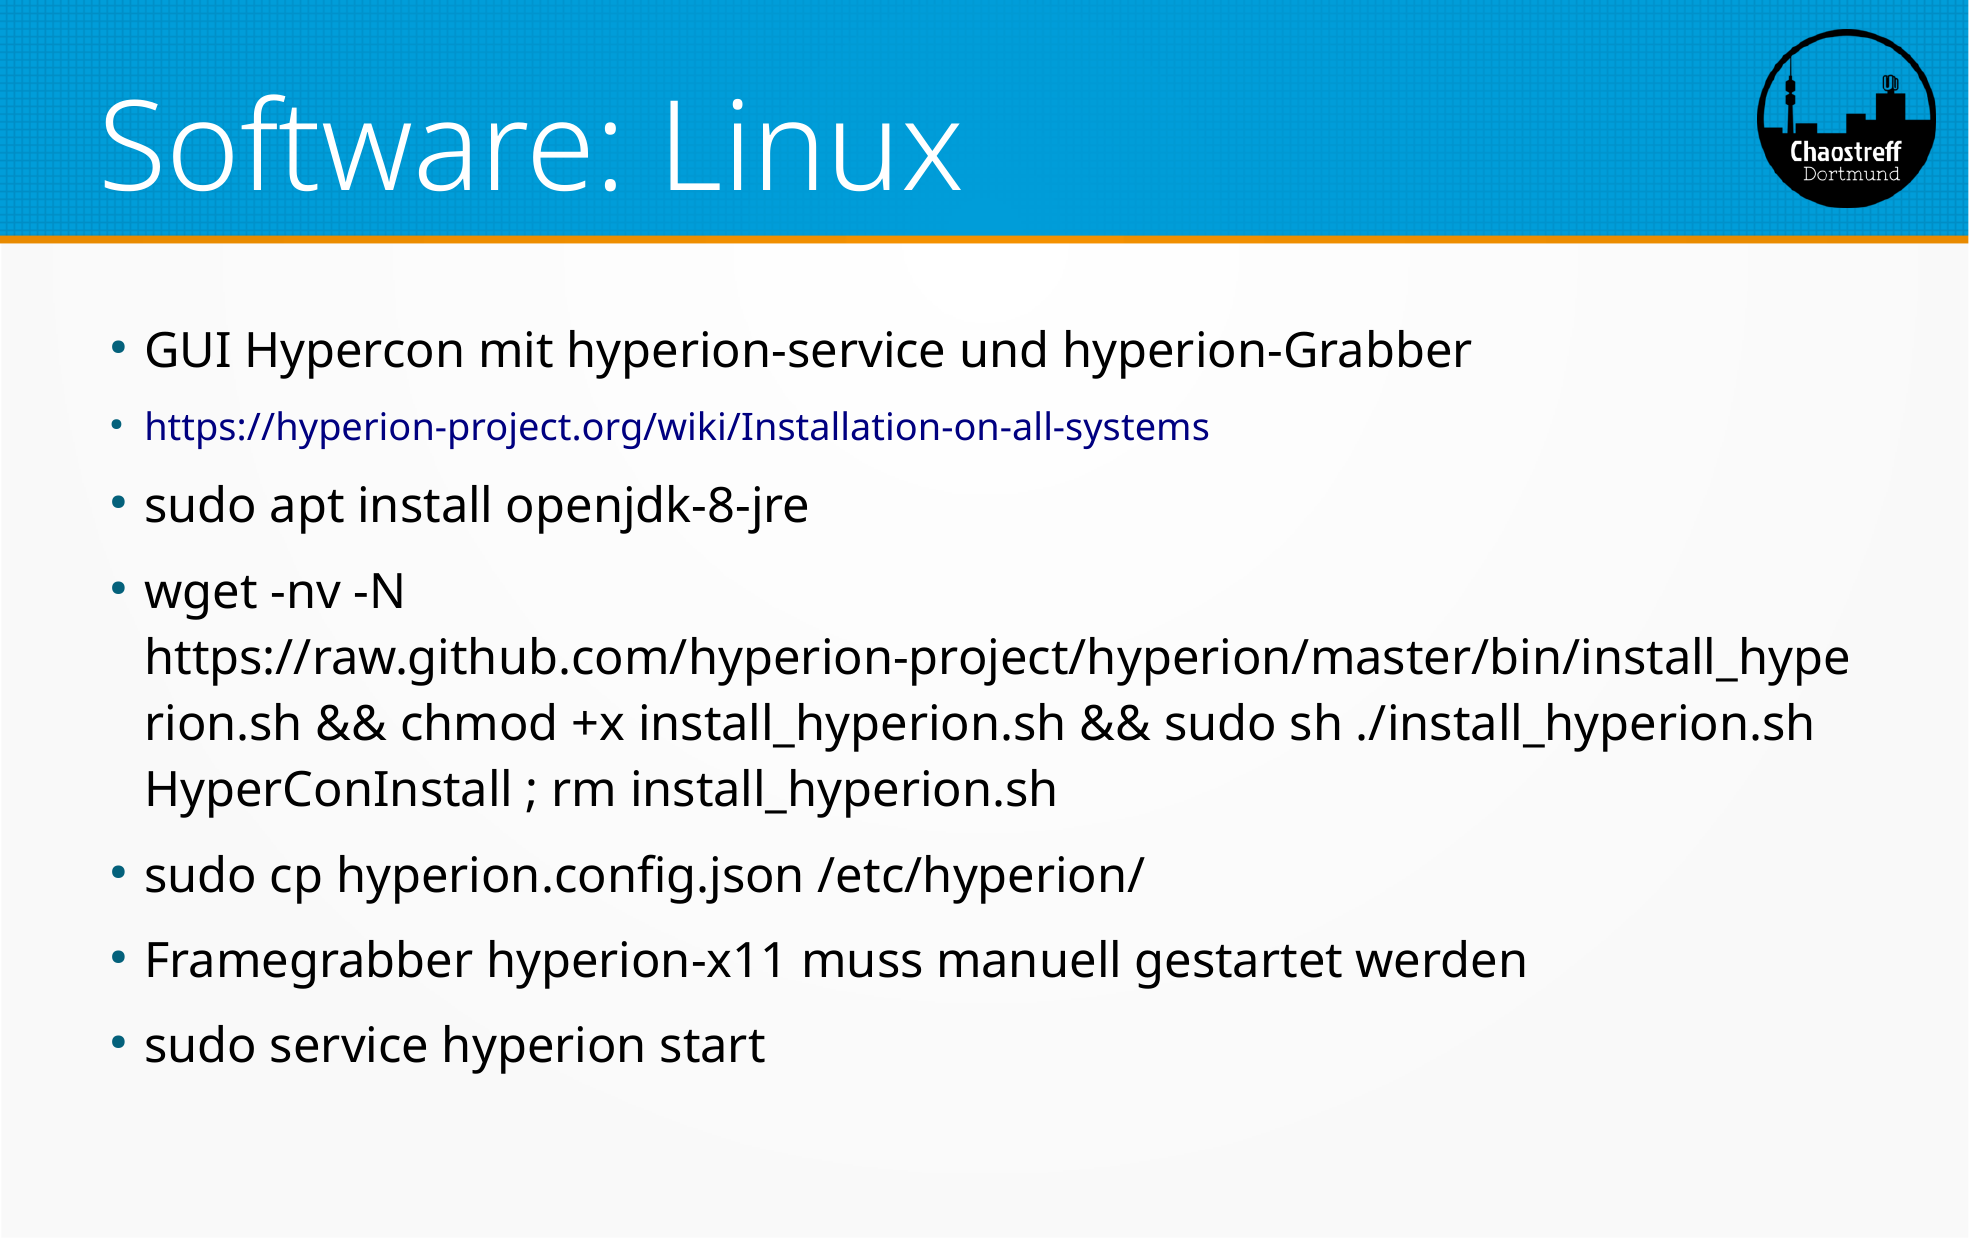

# Software: Linux
GUI Hypercon mit hyperion-service und hyperion-Grabber
https://hyperion-project.org/wiki/Installation-on-all-systems
sudo apt install openjdk-8-jre
wget -nv -N https://raw.github.com/hyperion-project/hyperion/master/bin/install_hyperion.sh && chmod +x install_hyperion.sh && sudo sh ./install_hyperion.sh HyperConInstall ; rm install_hyperion.sh
sudo cp hyperion.config.json /etc/hyperion/
Framegrabber hyperion-x11 muss manuell gestartet werden
sudo service hyperion start